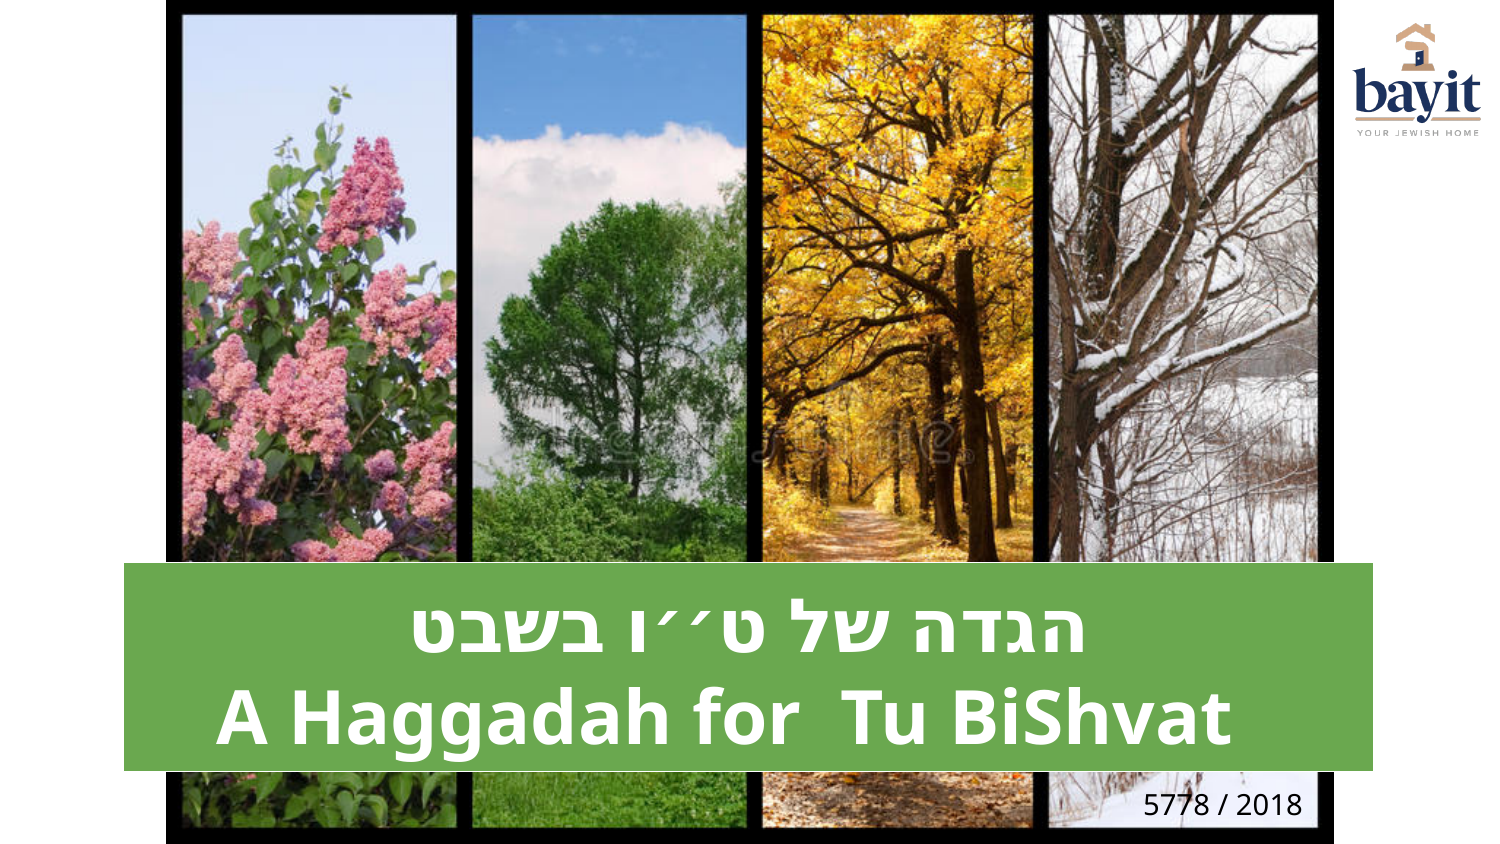

#
הגדה של ט׳׳ו בשבט
A Haggadah for Tu BiShvat
5778 / 2018